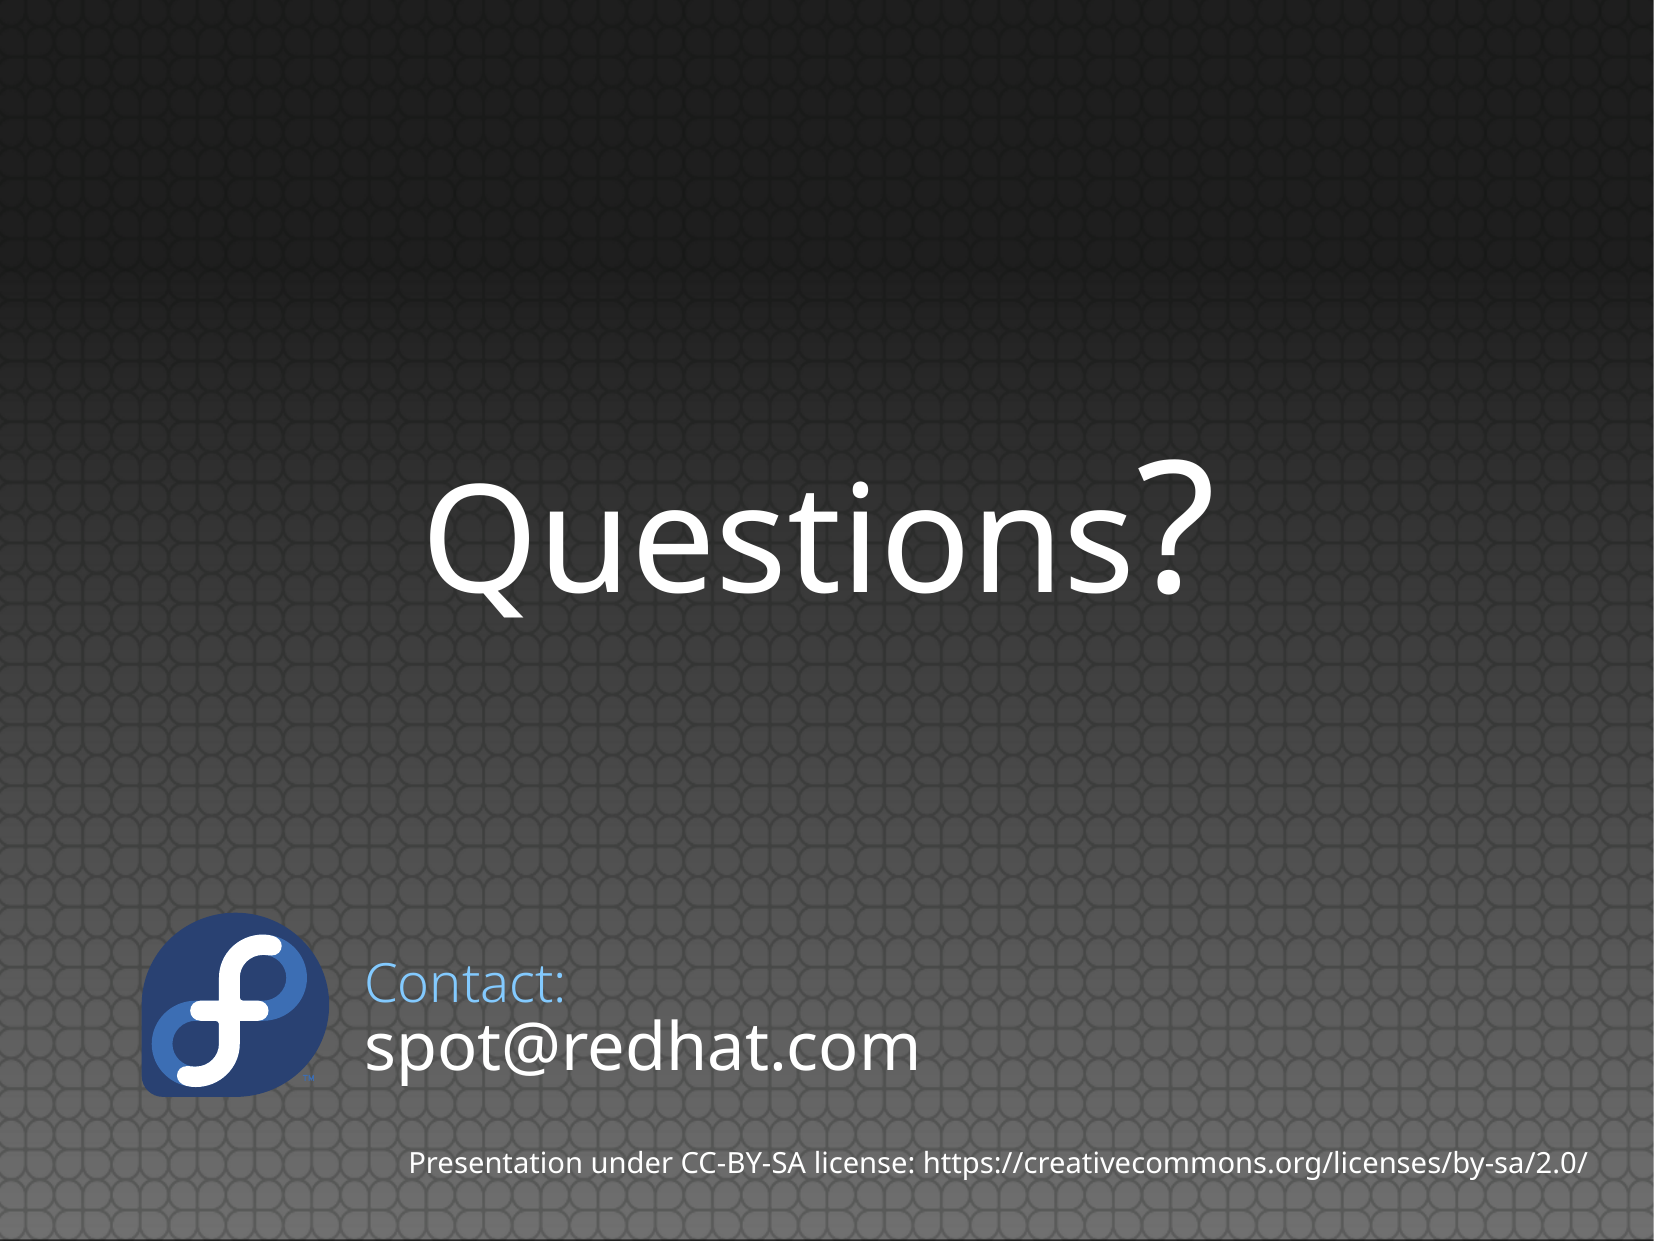

# Questions?
Contact:
spot@redhat.com
Presentation under CC-BY-SA license: https://creativecommons.org/licenses/by-sa/2.0/